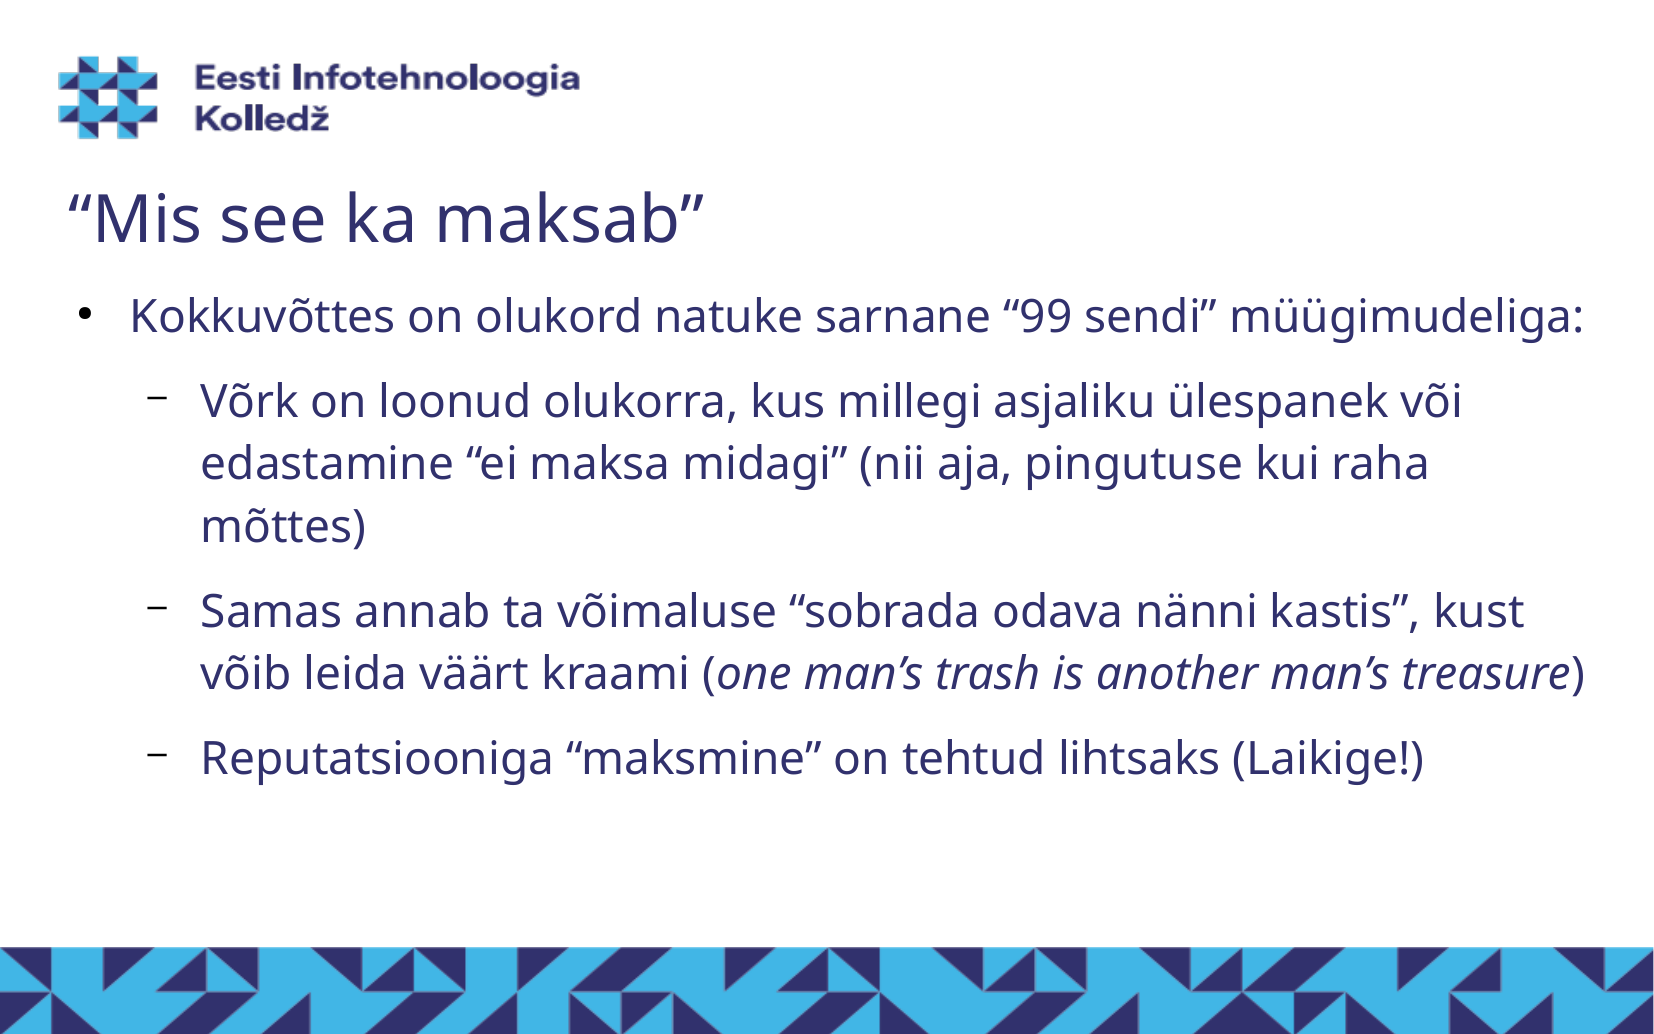

# “Mis see ka maksab”
Kokkuvõttes on olukord natuke sarnane “99 sendi” müügimudeliga:
Võrk on loonud olukorra, kus millegi asjaliku ülespanek või edastamine “ei maksa midagi” (nii aja, pingutuse kui raha mõttes)
Samas annab ta võimaluse “sobrada odava nänni kastis”, kust võib leida väärt kraami (one man’s trash is another man’s treasure)
Reputatsiooniga “maksmine” on tehtud lihtsaks (Laikige!)